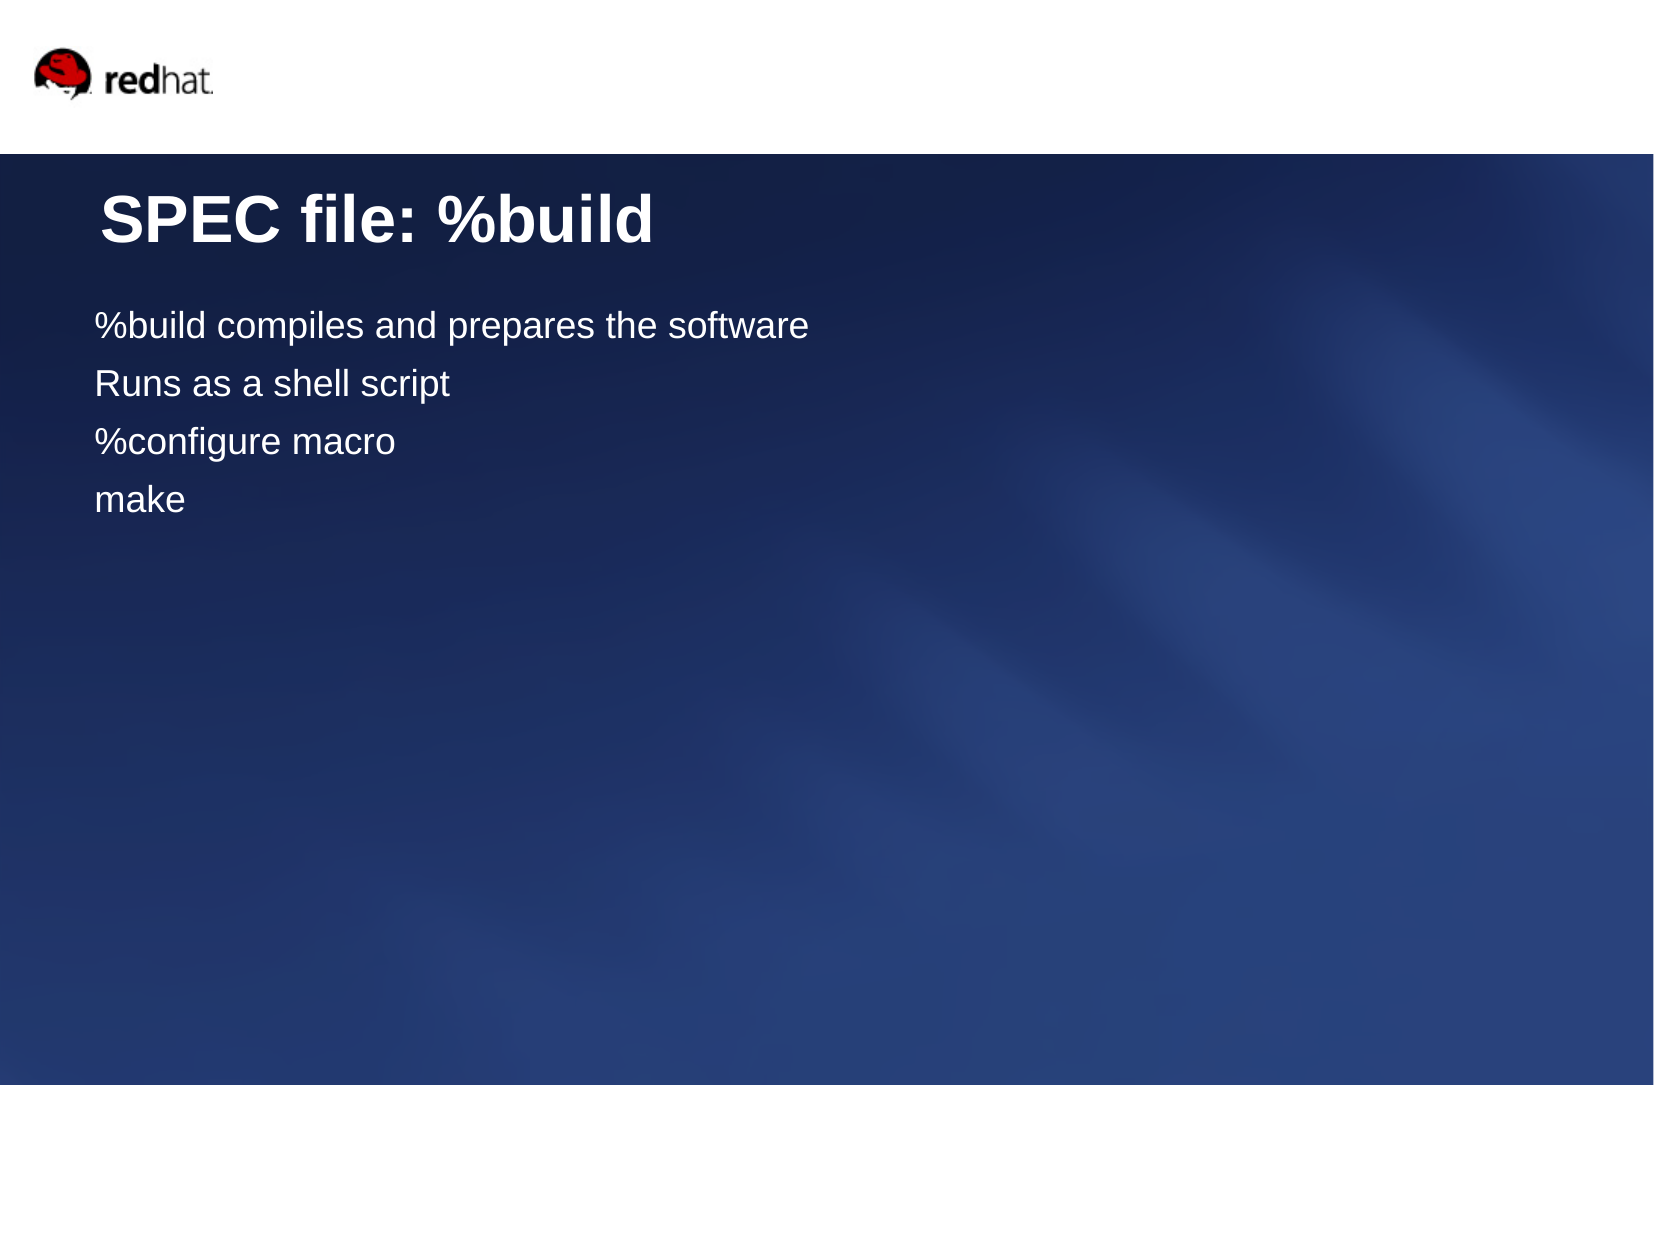

# SPEC file: %build
%build compiles and prepares the software
Runs as a shell script
%configure macro
make